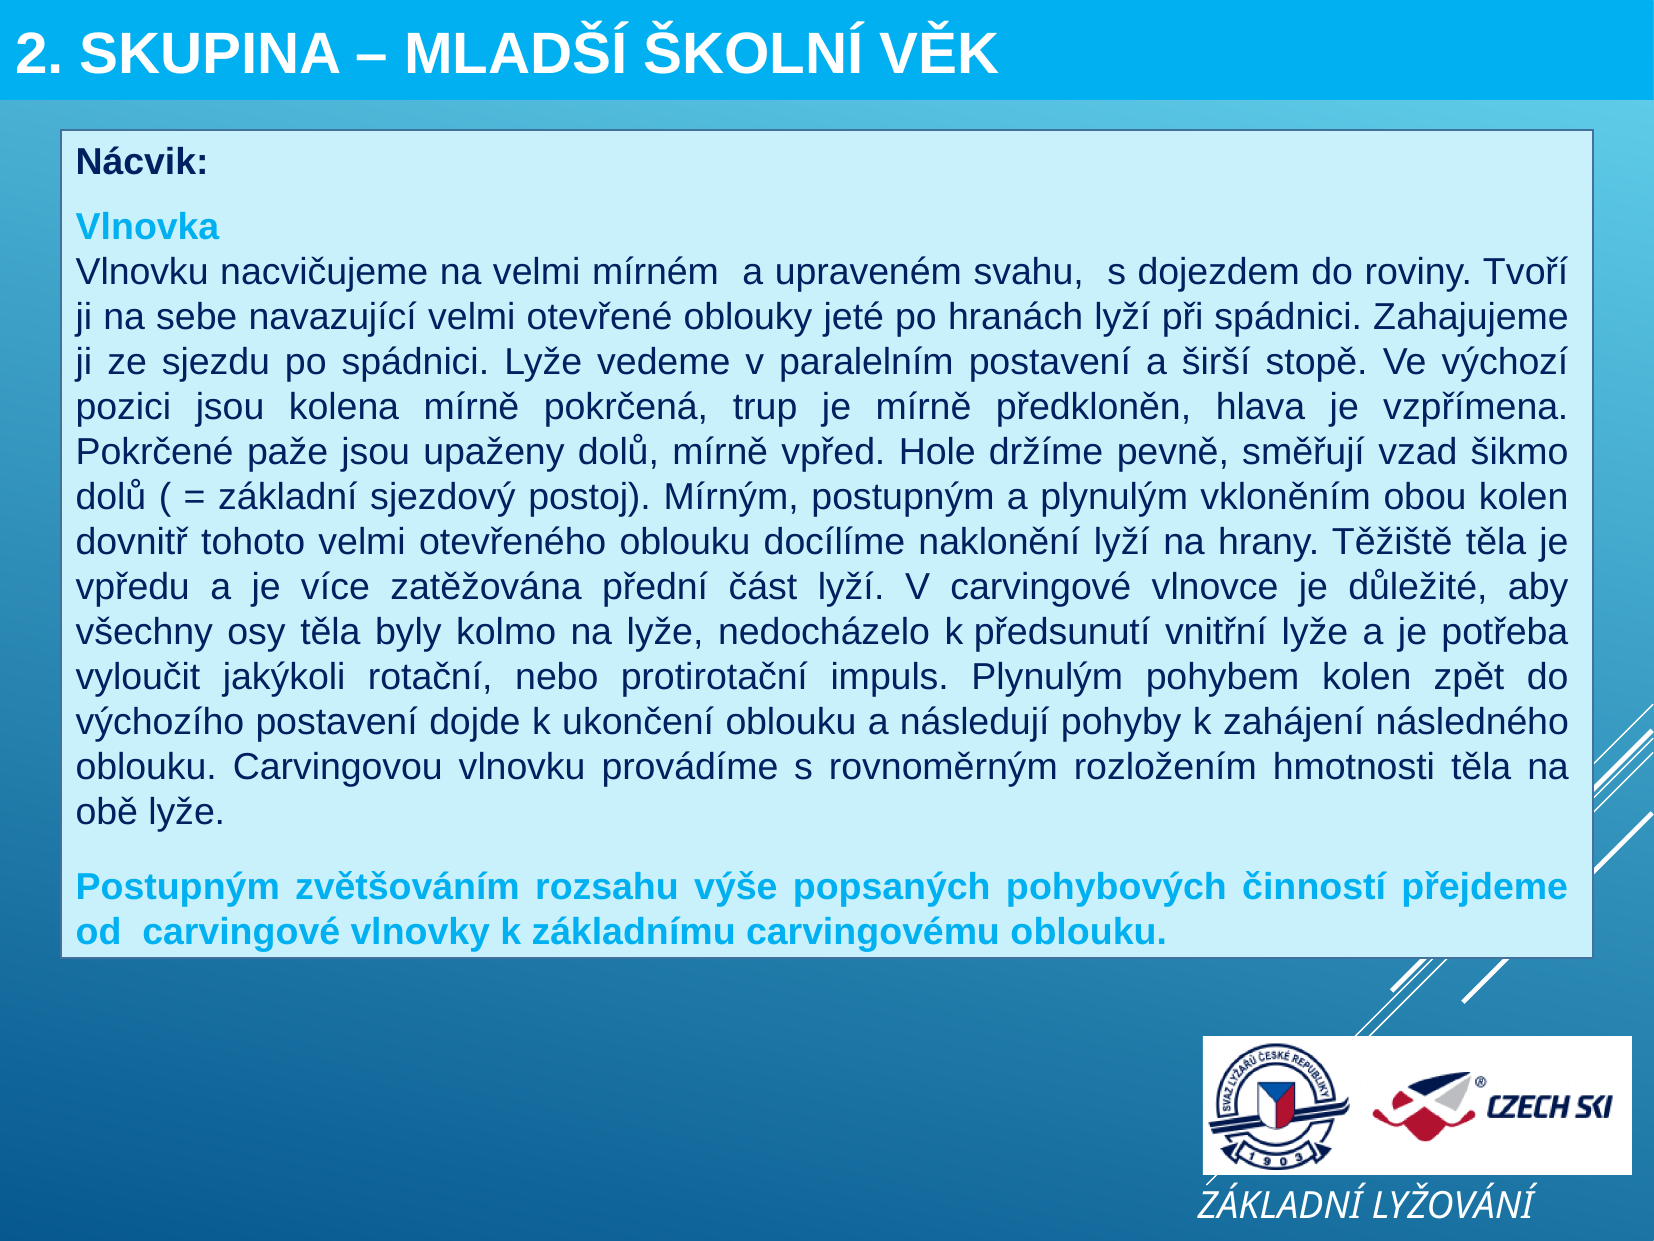

# 2. Skupina – mladší školní věk
Nácvik:
Vlnovka
Vlnovku nacvičujeme na velmi mírném a upraveném svahu, s dojezdem do roviny. Tvoří ji na sebe navazující velmi otevřené oblouky jeté po hranách lyží při spádnici. Zahajujeme ji ze sjezdu po spádnici. Lyže vedeme v paralelním postavení a širší stopě. Ve výchozí pozici jsou kolena mírně pokrčená, trup je mírně předkloněn, hlava je vzpřímena. Pokrčené paže jsou upaženy dolů, mírně vpřed. Hole držíme pevně, směřují vzad šikmo dolů ( = základní sjezdový postoj). Mírným, postupným a plynulým vkloněním obou kolen dovnitř tohoto velmi otevřeného oblouku docílíme naklonění lyží na hrany. Těžiště těla je vpředu a je více zatěžována přední část lyží. V carvingové vlnovce je důležité, aby všechny osy těla byly kolmo na lyže, nedocházelo k předsunutí vnitřní lyže a je potřeba vyloučit jakýkoli rotační, nebo protirotační impuls. Plynulým pohybem kolen zpět do výchozího postavení dojde k ukončení oblouku a následují pohyby k zahájení následného oblouku. Carvingovou vlnovku provádíme s rovnoměrným rozložením hmotnosti těla na obě lyže.
Postupným zvětšováním rozsahu výše popsaných pohybových činností přejdeme od carvingové vlnovky k základnímu carvingovému oblouku.
ZÁKLADNÍ LYŽOVÁNÍ